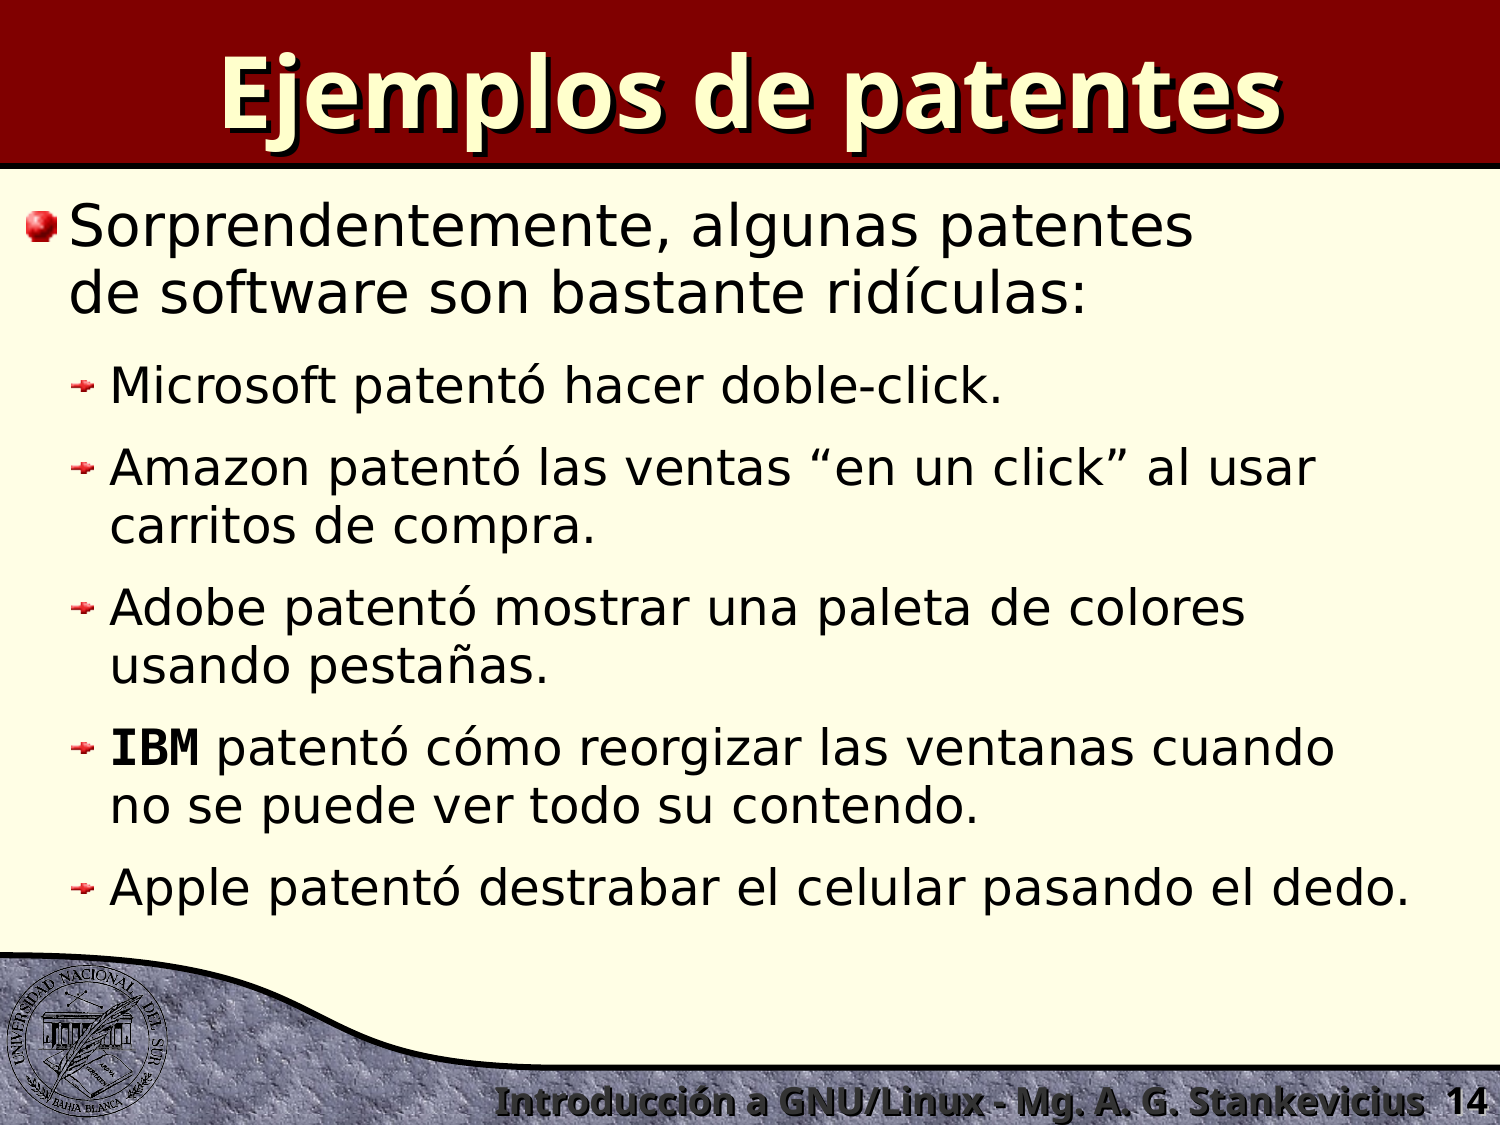

# Ejemplos de patentes
Sorprendentemente, algunas patentes
de software son bastante ridículas:
Microsoft patentó hacer doble-click.
Amazon patentó las ventas “en un click” al usar carritos de compra.
Adobe patentó mostrar una paleta de colores
usando pestañas.
IBM patentó cómo reorgizar las ventanas cuando
no se puede ver todo su contendo.
Apple patentó destrabar el celular pasando el dedo.
14